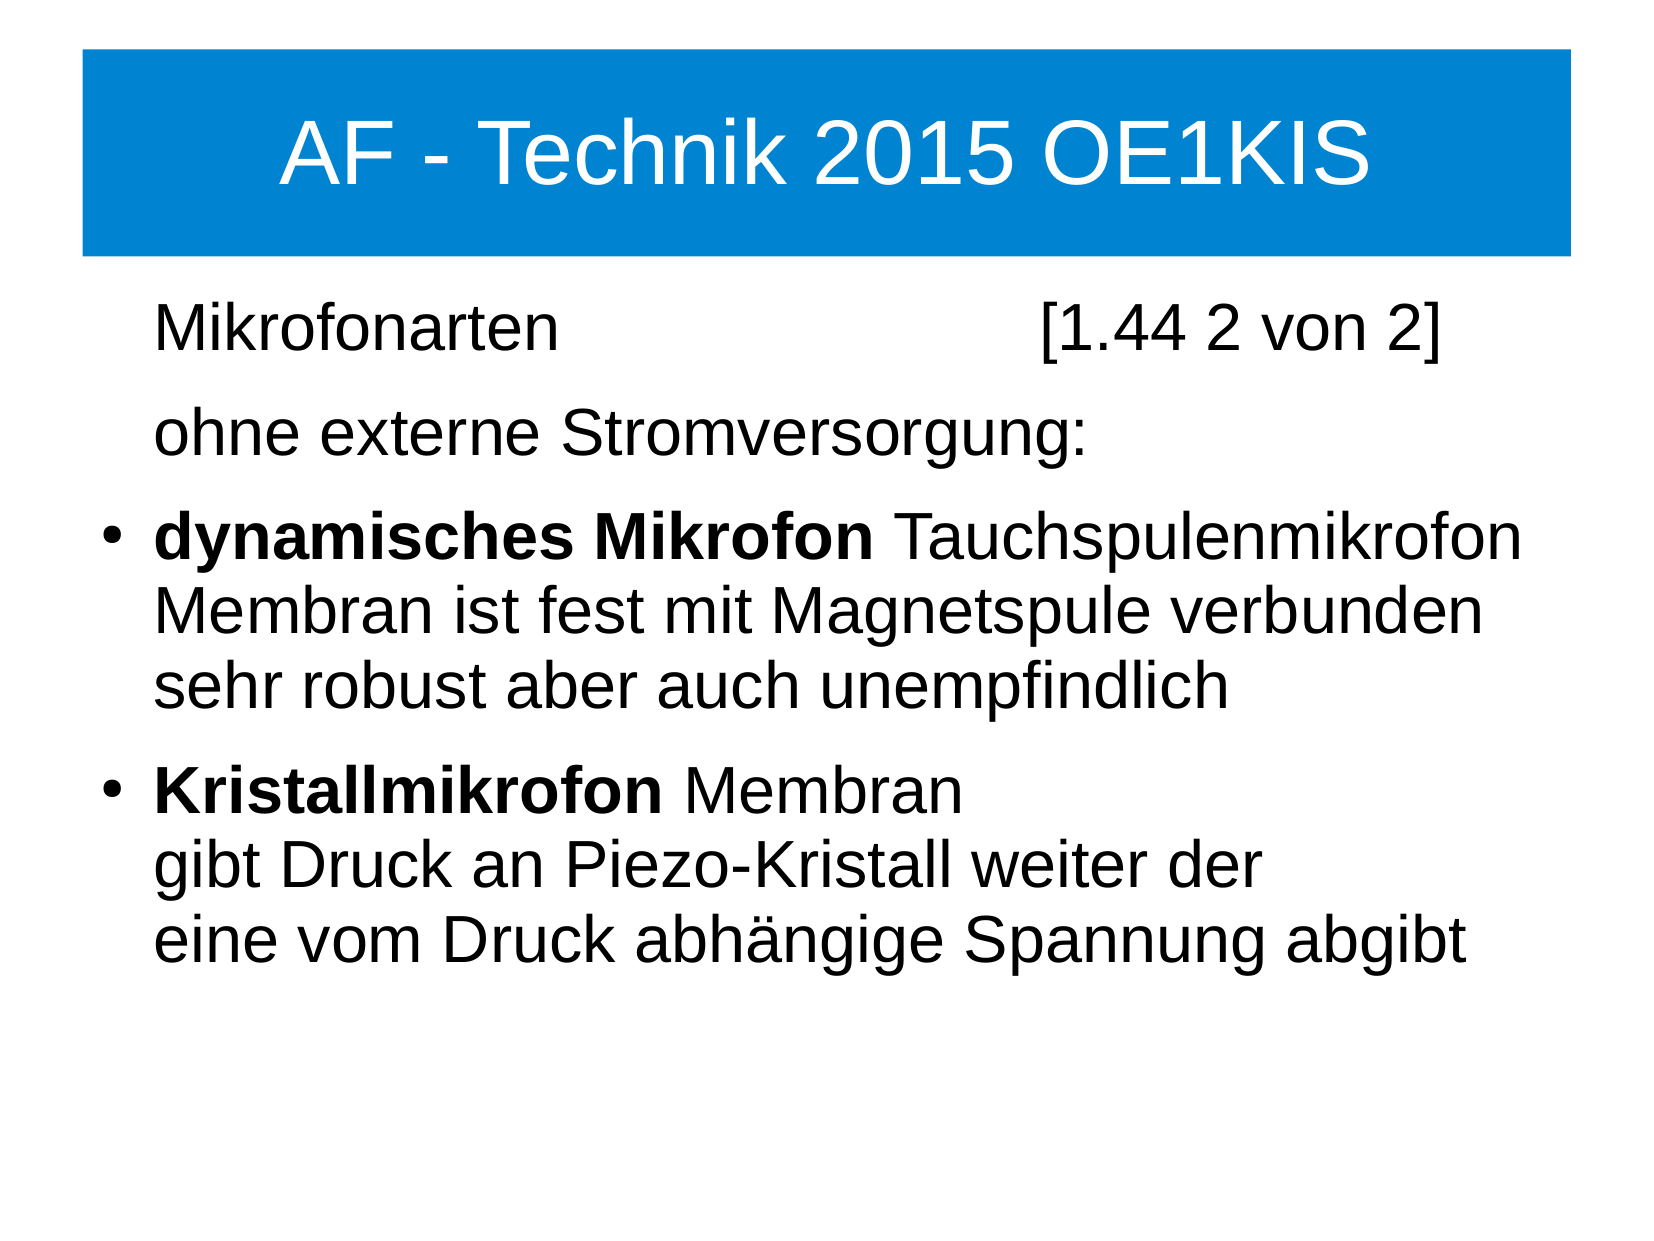

# AF - Technik 2015 OE1KIS
Mikrofonarten							[1.44 2 von 2]
ohne externe Stromversorgung:
dynamisches Mikrofon Tauchspulenmikrofon
Membran ist fest mit Magnetspule verbunden
sehr robust aber auch unempfindlich
Kristallmikrofon Membran
gibt Druck an Piezo-Kristall weiter der
eine vom Druck abhängige Spannung abgibt